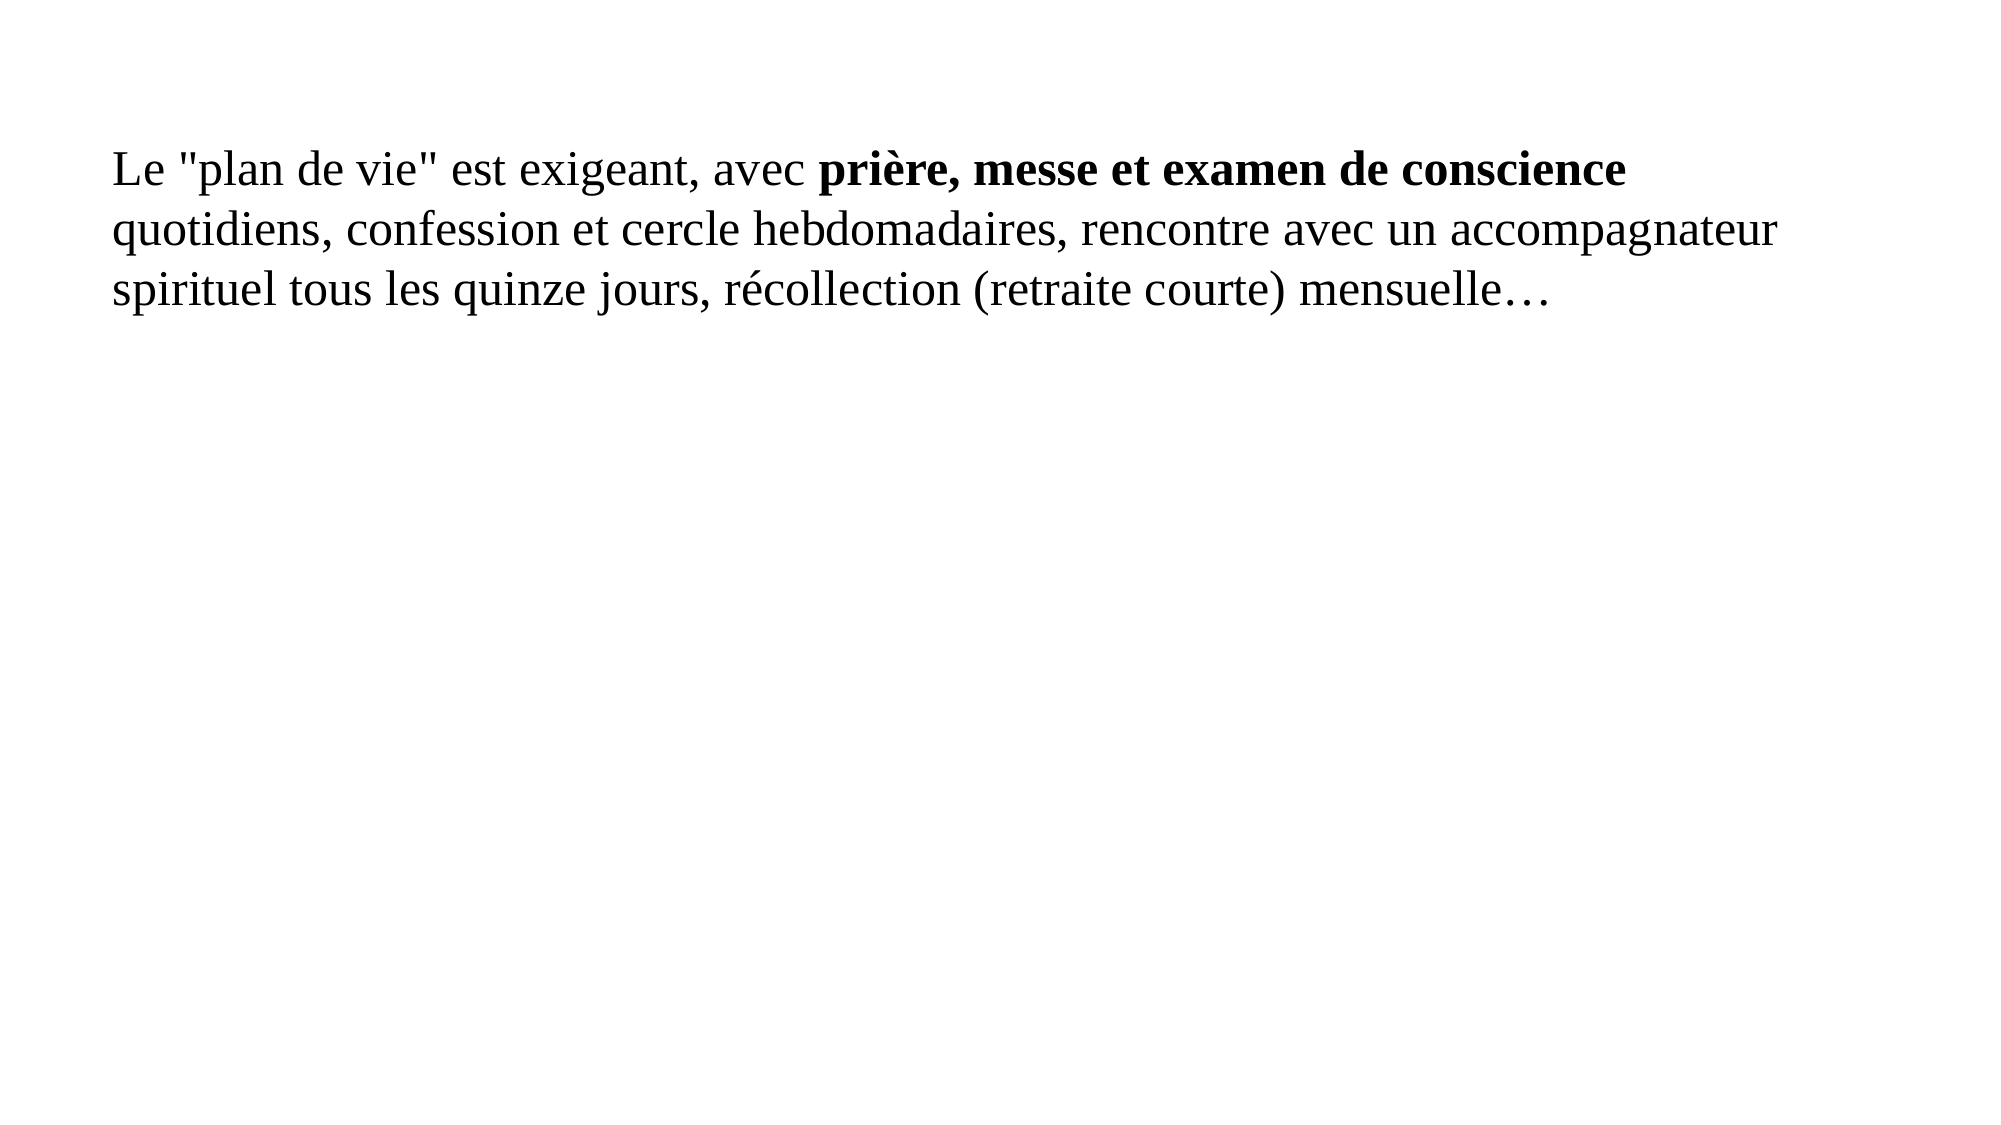

Le "plan de vie" est exigeant, avec prière, messe et examen de conscience quotidiens, confession et cercle hebdomadaires, rencontre avec un accompagnateur spirituel tous les quinze jours, récollection (retraite courte) mensuelle…